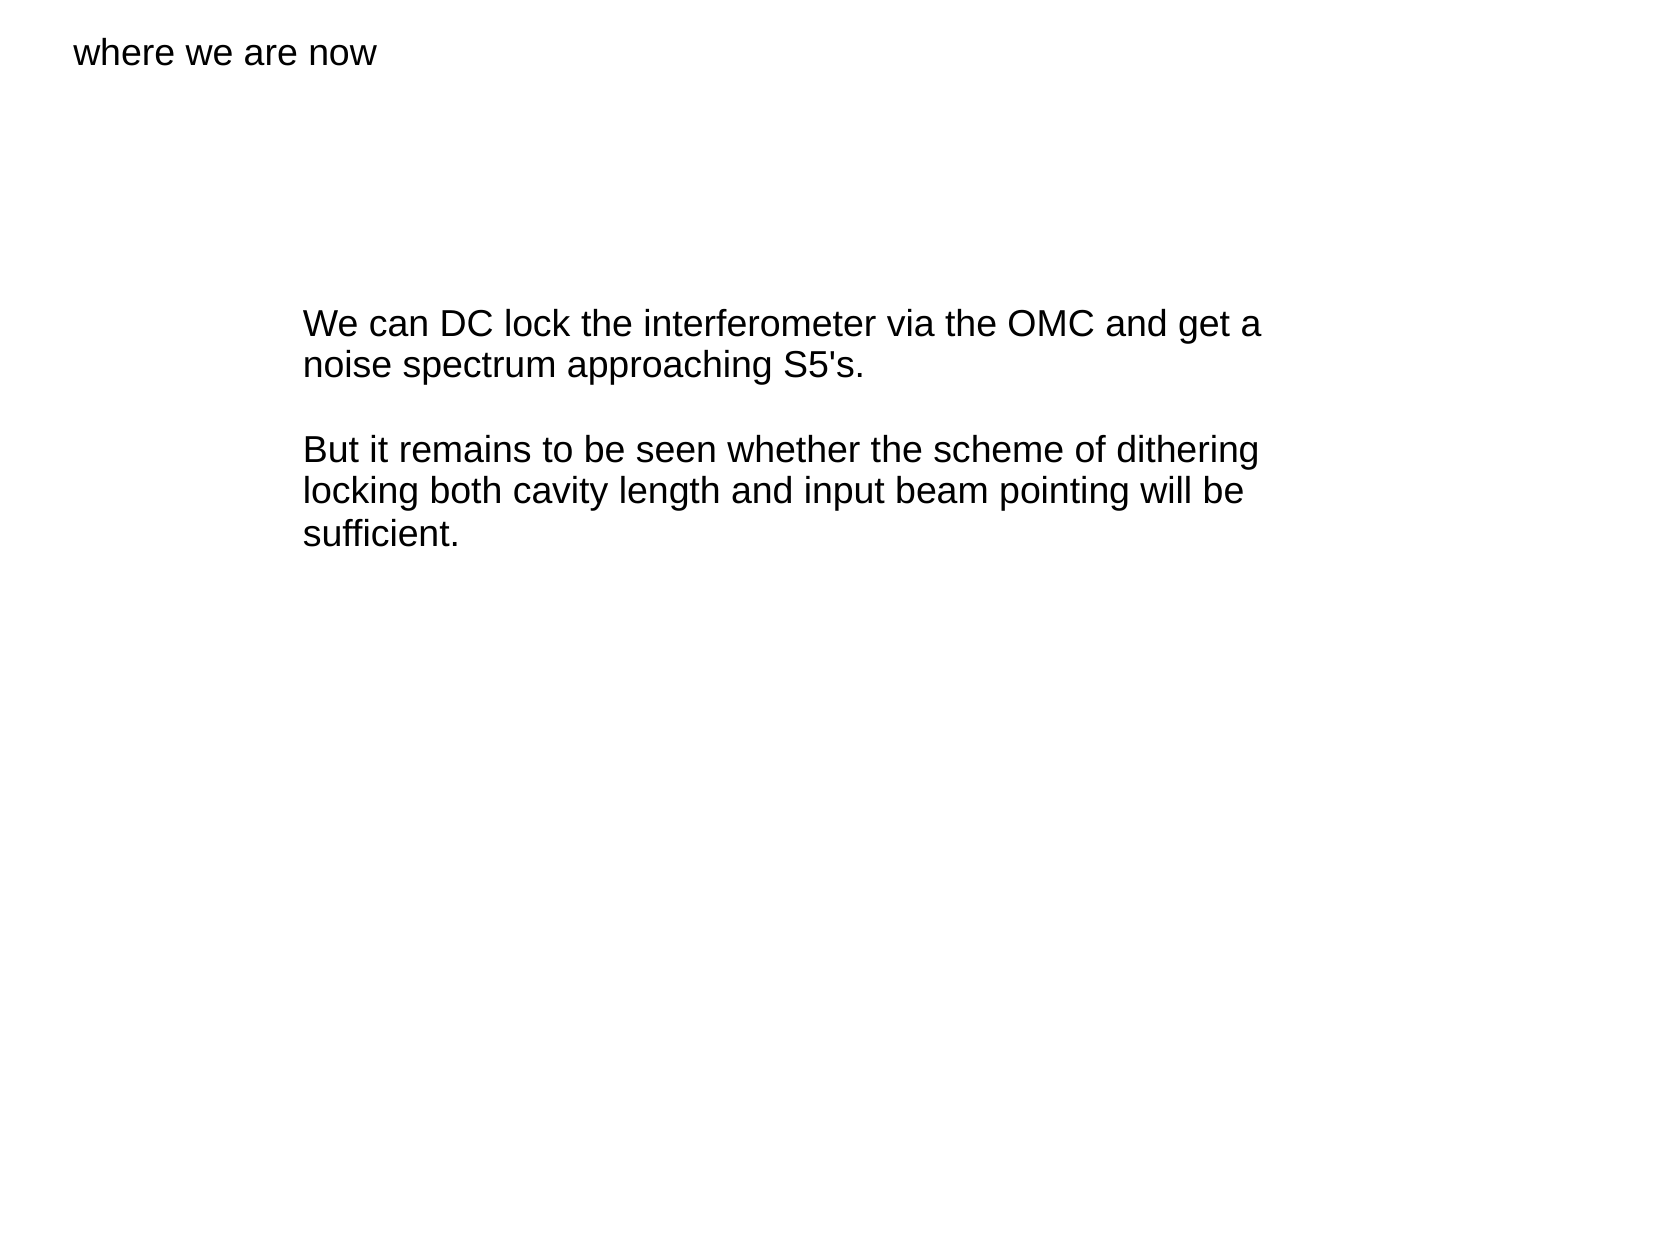

where we are now
We can DC lock the interferometer via the OMC and get a noise spectrum approaching S5's.
But it remains to be seen whether the scheme of dithering locking both cavity length and input beam pointing will be sufficient.